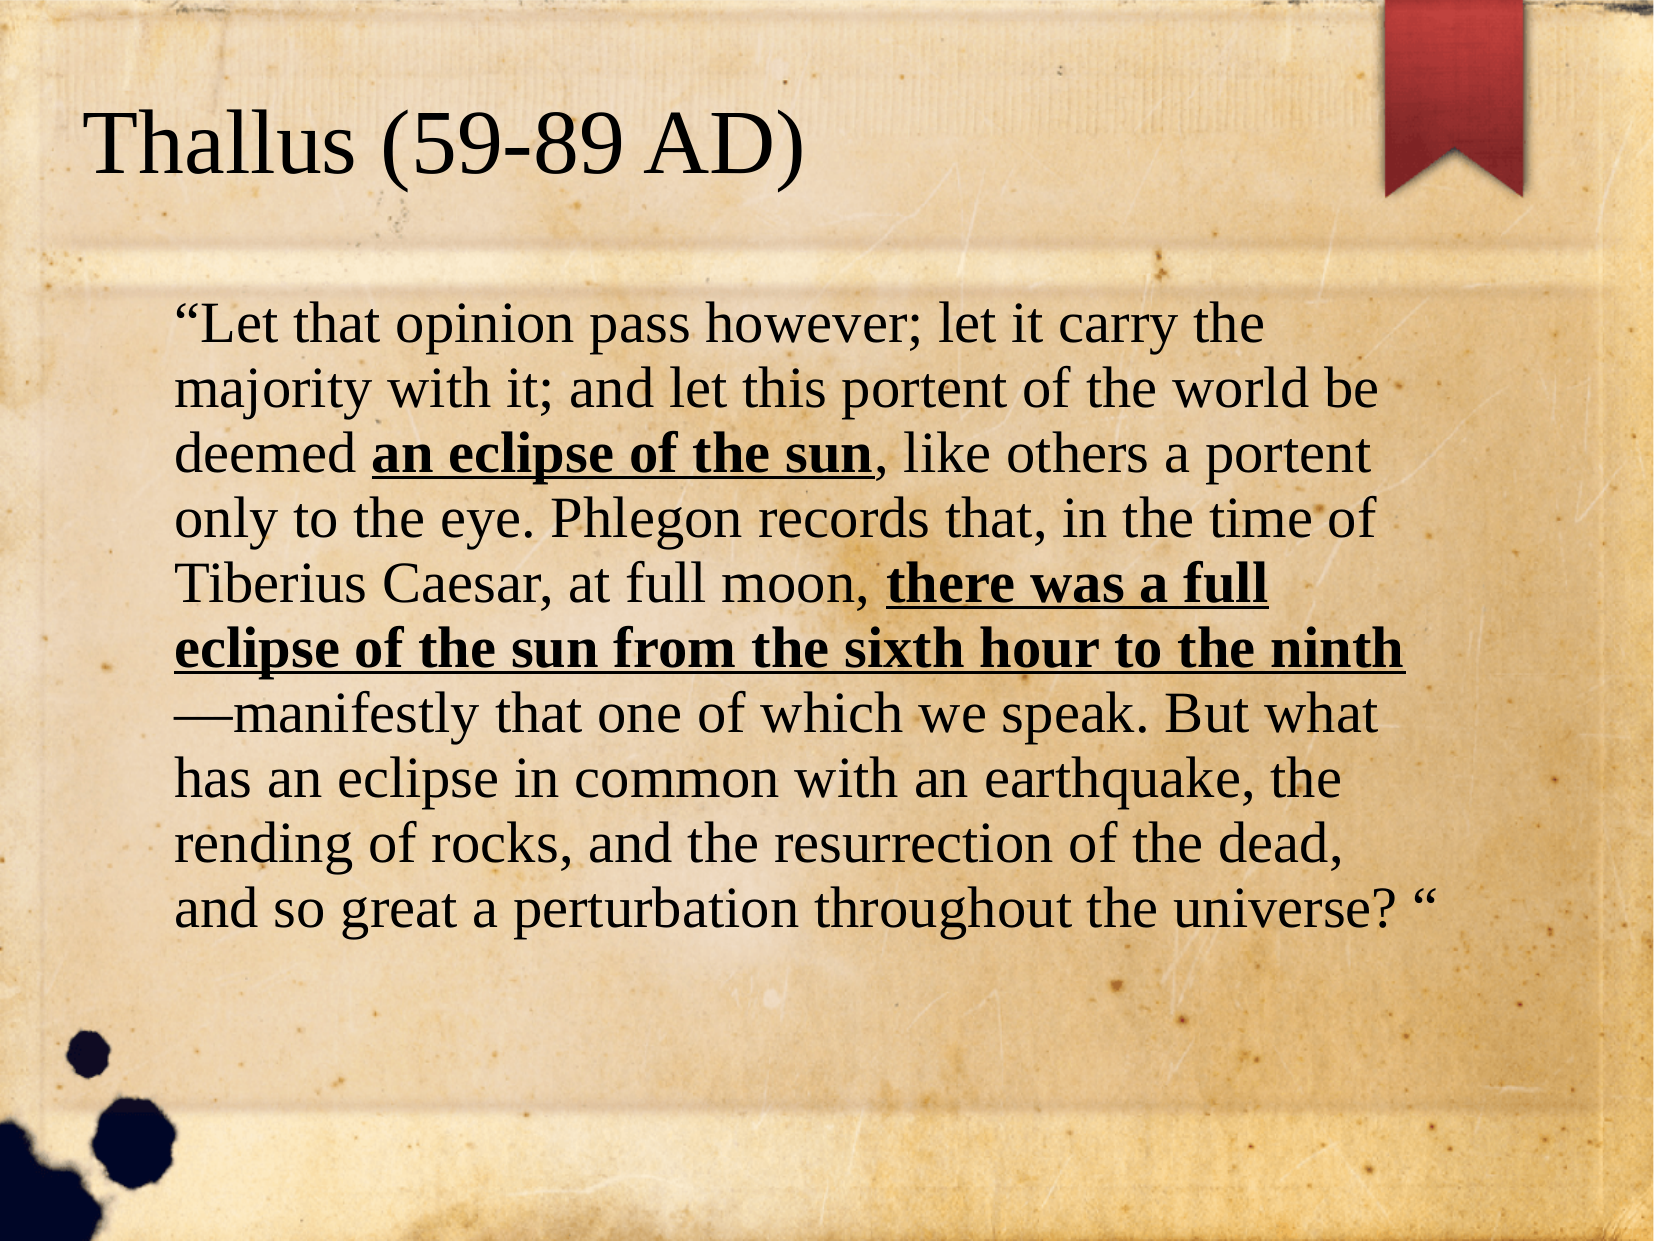

# Thallus (59-89 AD)
“Let that opinion pass however; let it carry the majority with it; and let this portent of the world be deemed an eclipse of the sun, like others a portent only to the eye. Phlegon records that, in the time of Tiberius Caesar, at full moon, there was a full eclipse of the sun from the sixth hour to the ninth—manifestly that one of which we speak. But what has an eclipse in common with an earthquake, the rending of rocks, and the resurrection of the dead, and so great a perturbation throughout the universe? “